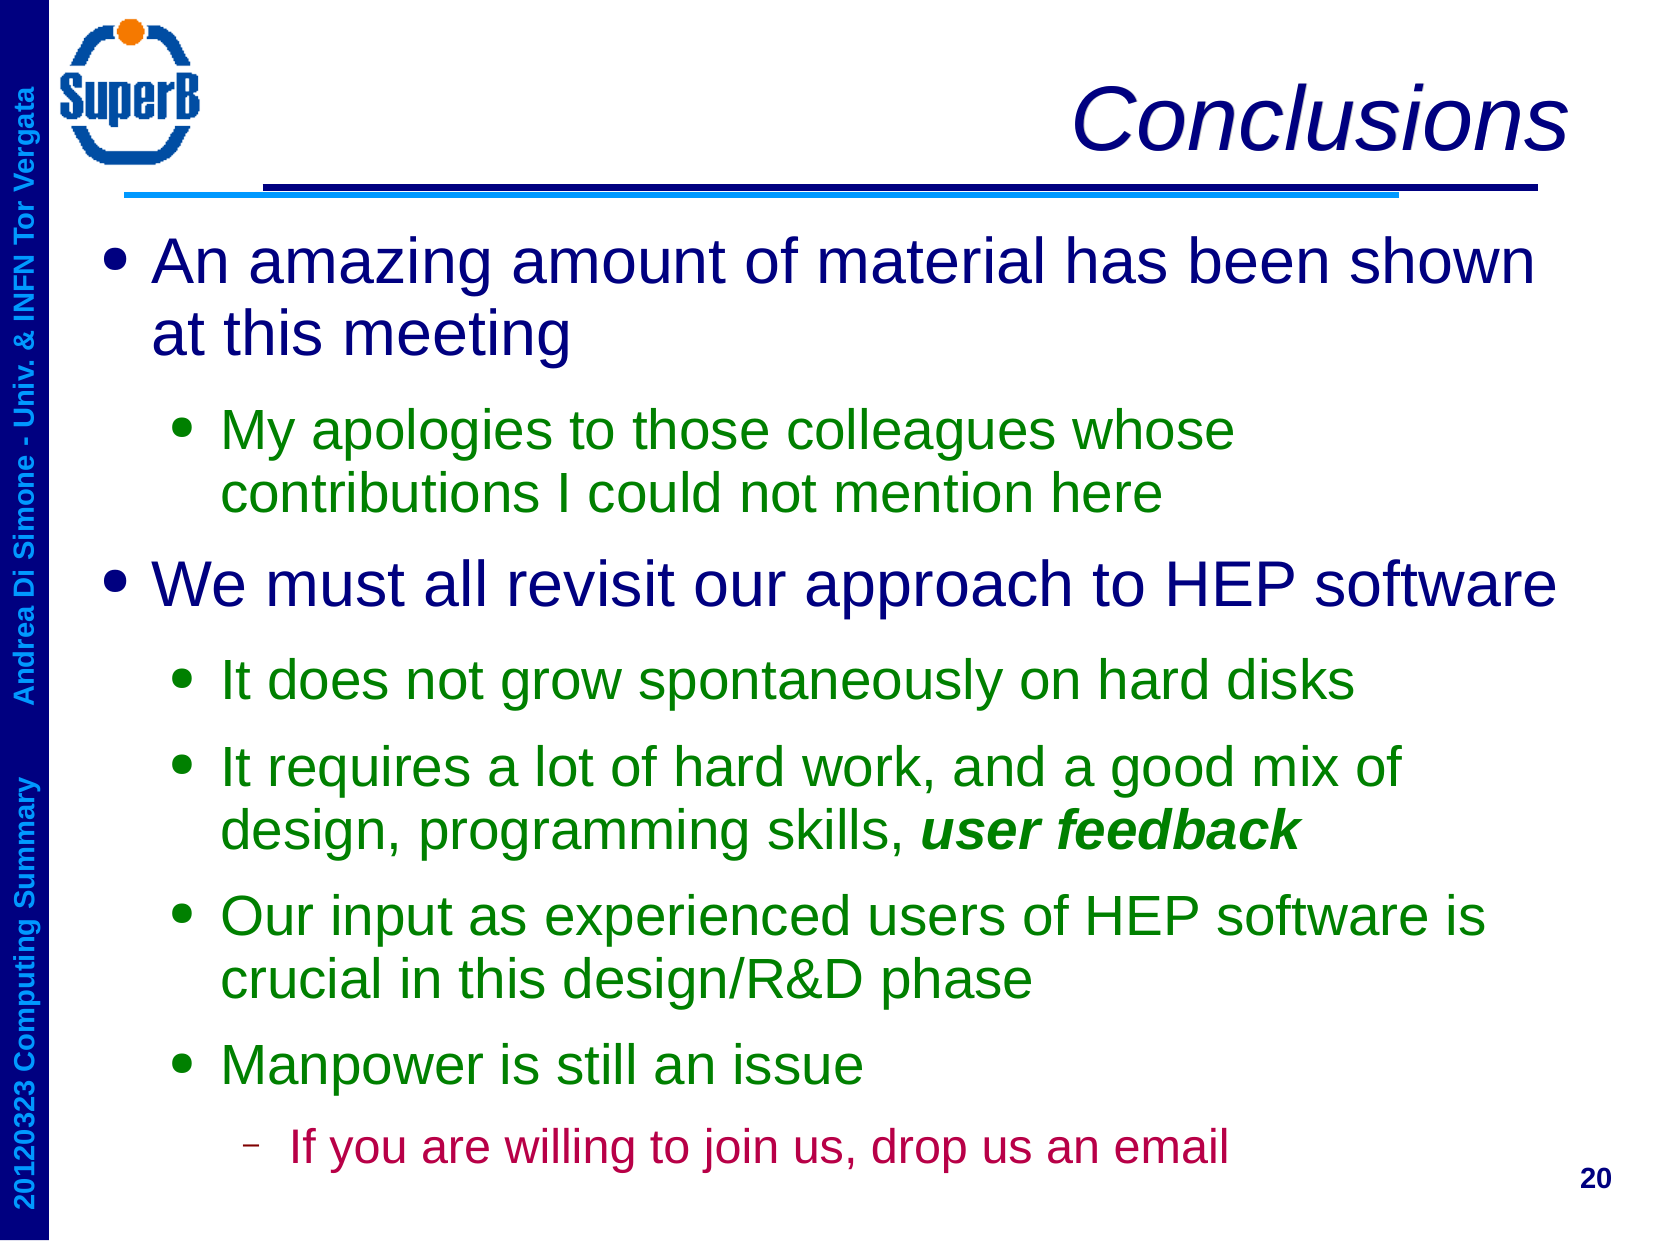

# Conclusions
An amazing amount of material has been shown at this meeting
My apologies to those colleagues whose contributions I could not mention here
We must all revisit our approach to HEP software
It does not grow spontaneously on hard disks
It requires a lot of hard work, and a good mix of design, programming skills, user feedback
Our input as experienced users of HEP software is crucial in this design/R&D phase
Manpower is still an issue
If you are willing to join us, drop us an email
Andrea Di Simone - Univ. & INFN Tor Vergata
20120323 Computing Summary
20